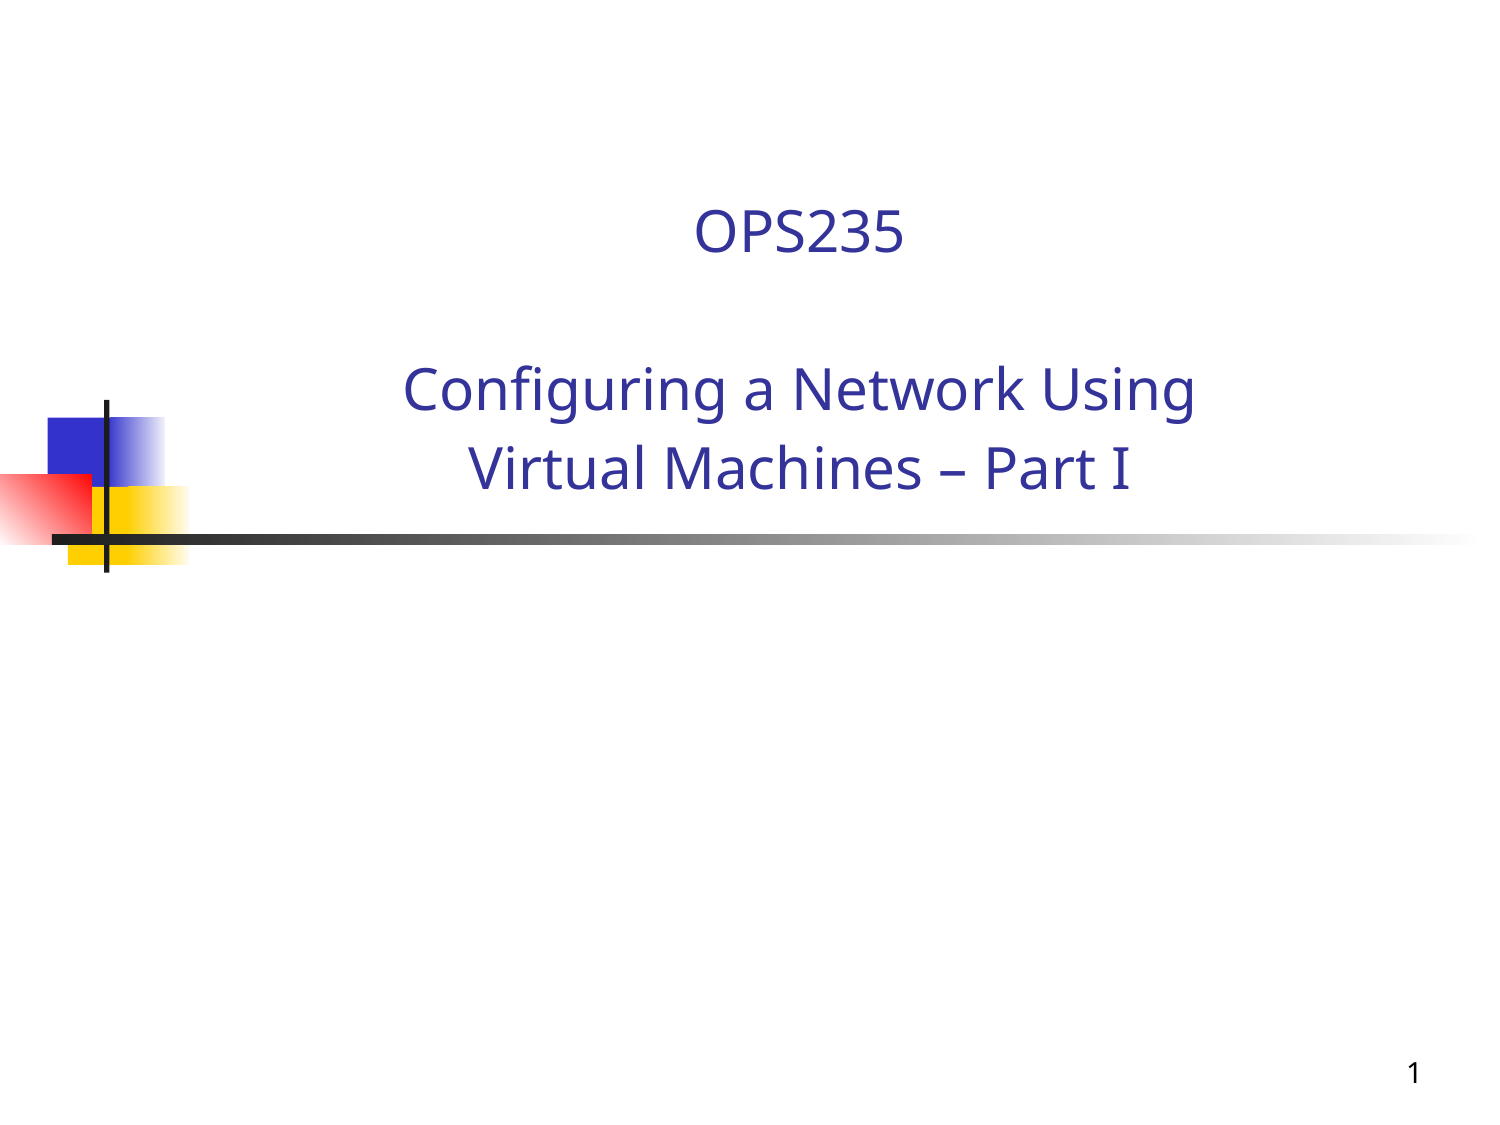

# OPS235 Configuring a Network Using Virtual Machines – Part I
1